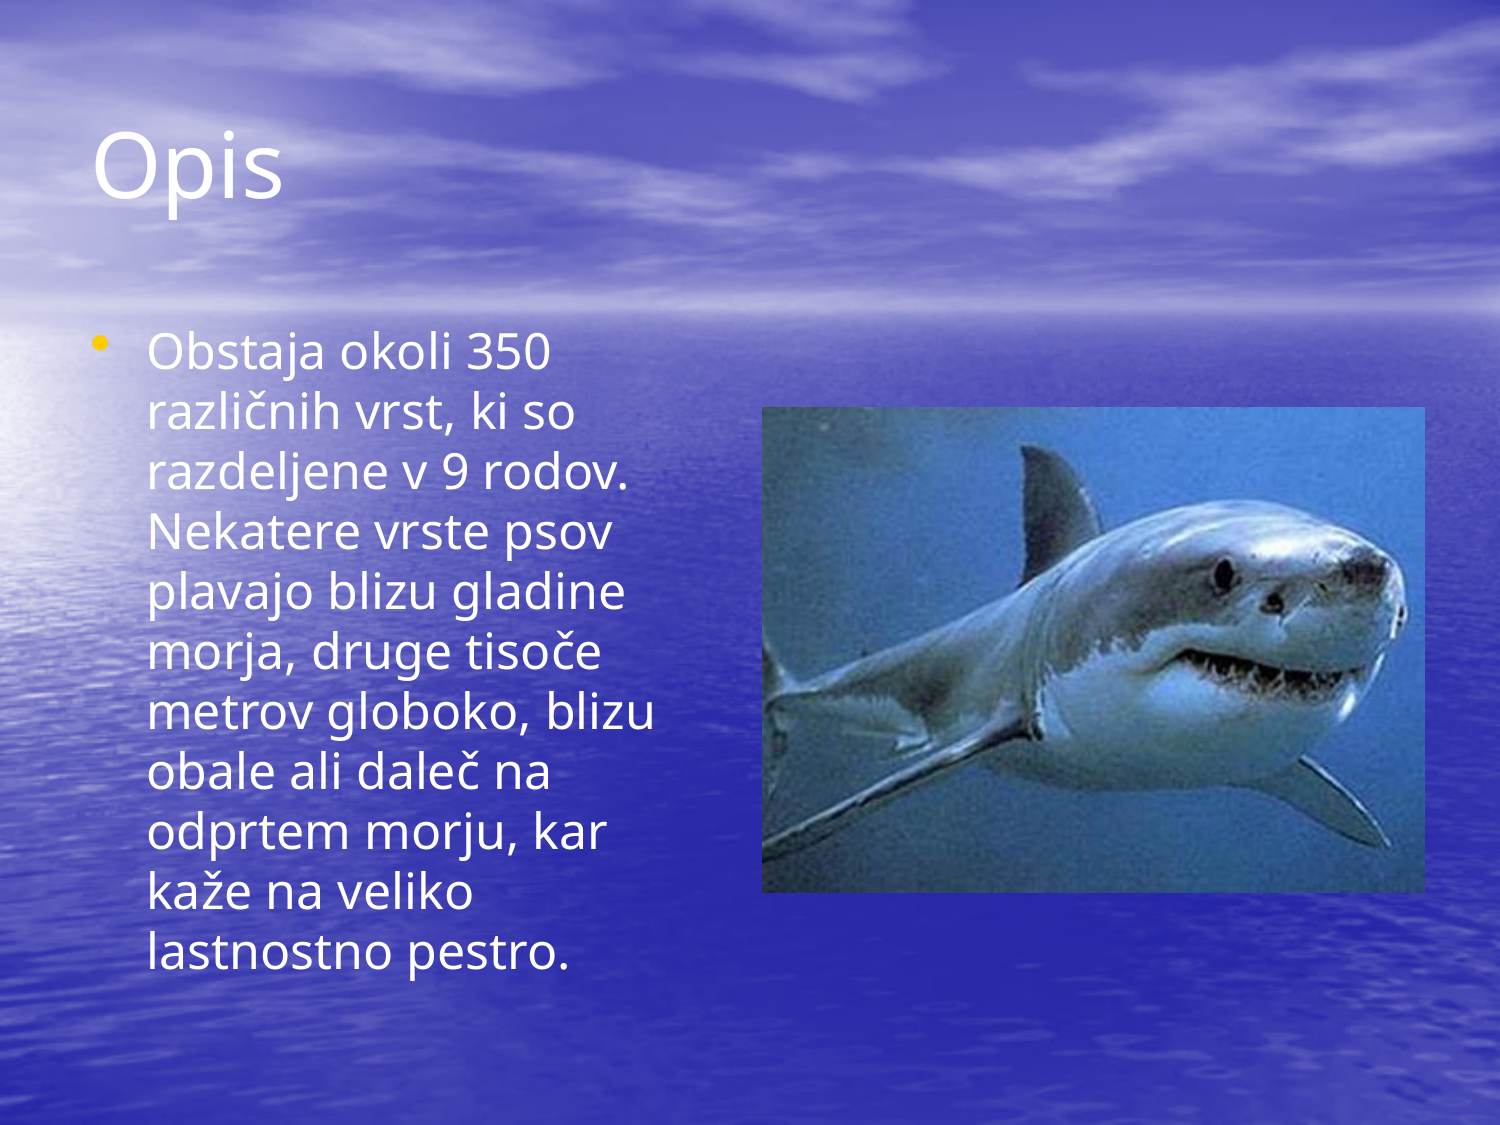

# Opis
Obstaja okoli 350 različnih vrst, ki so razdeljene v 9 rodov. Nekatere vrste psov plavajo blizu gladine morja, druge tisoče metrov globoko, blizu obale ali daleč na odprtem morju, kar kaže na veliko lastnostno pestro.